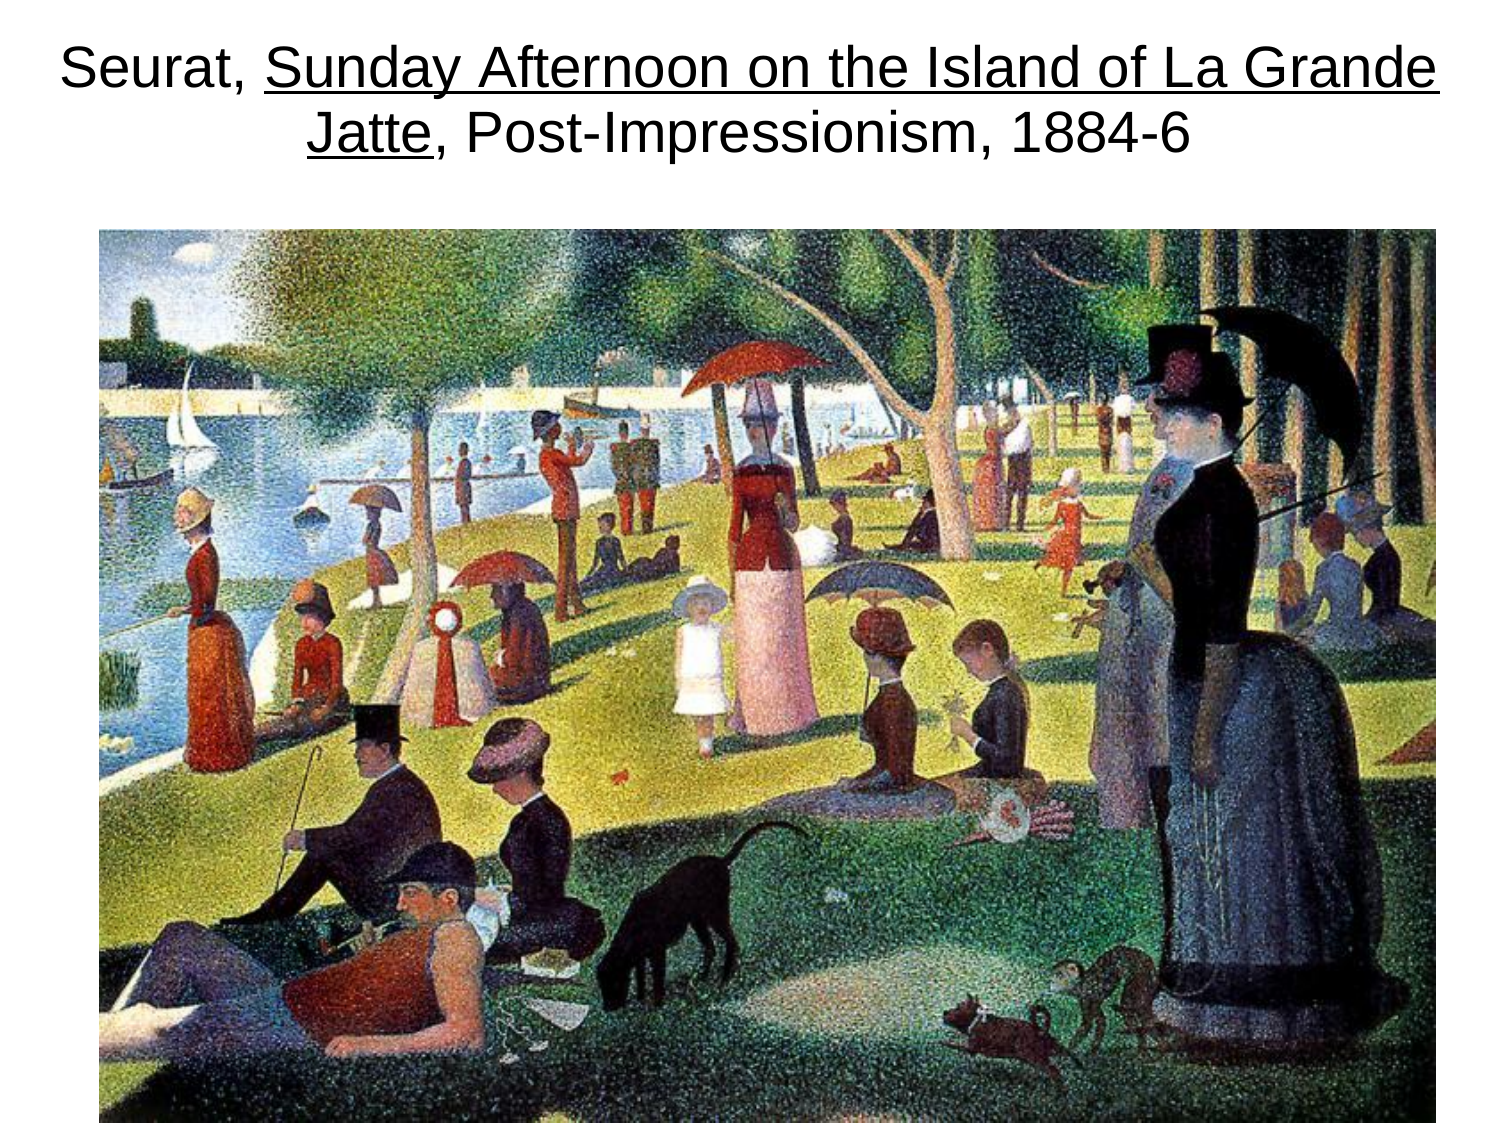

# Seurat, Sunday Afternoon on the Island of La Grande Jatte, Post-Impressionism, 1884-6